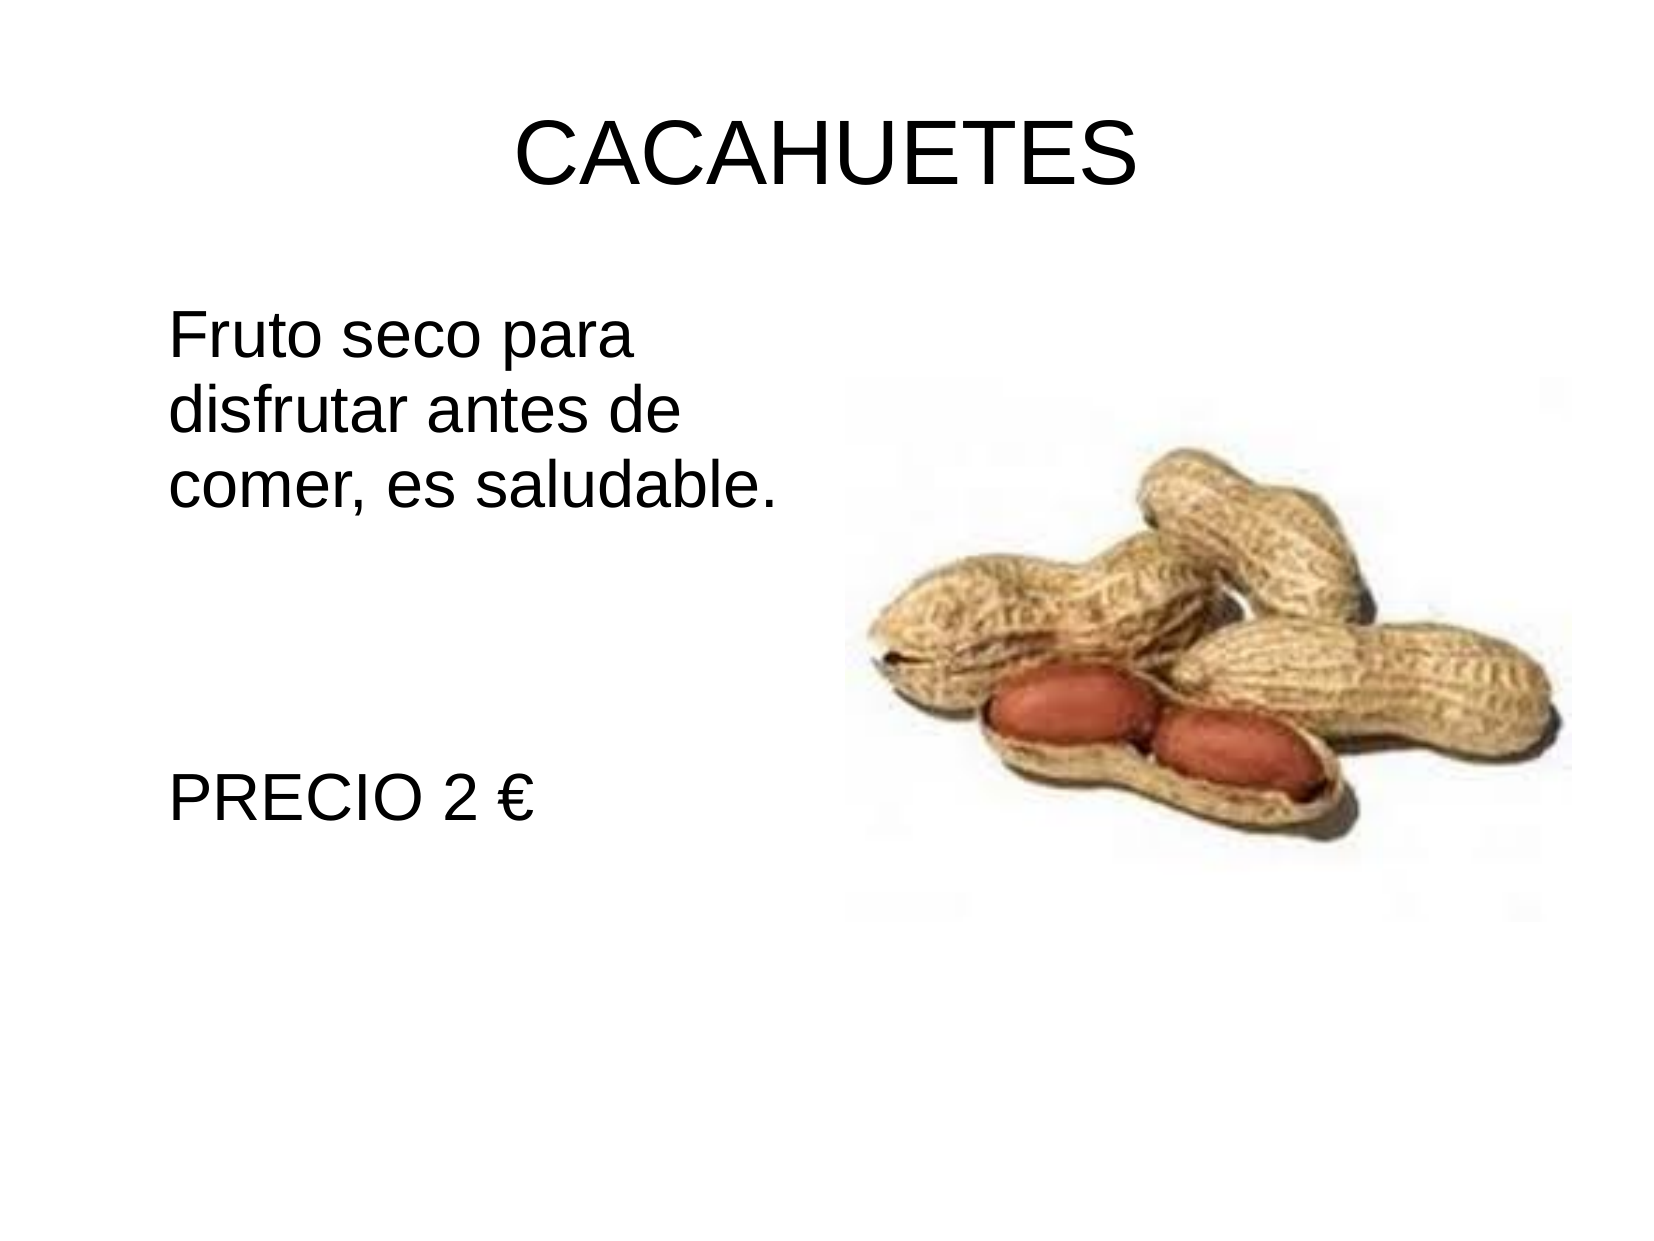

# CACAHUETES
Fruto seco para disfrutar antes de comer, es saludable.
PRECIO 2 €